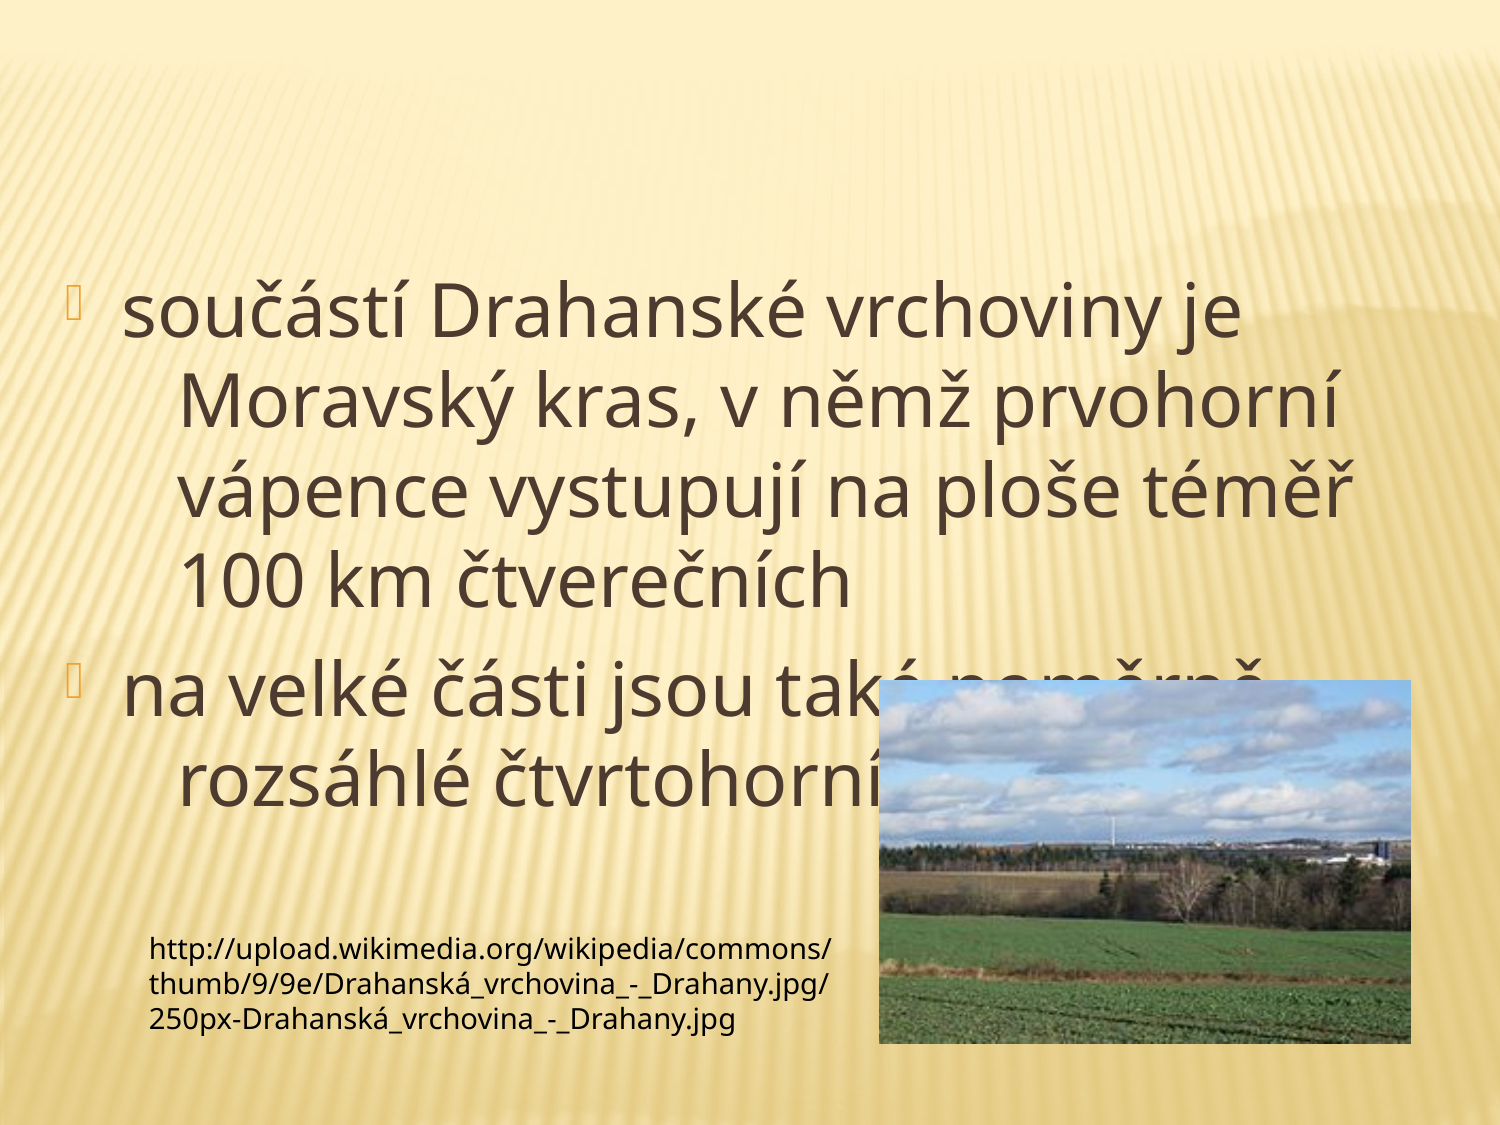

# součástí Drahanské vrchoviny je Moravský kras, v němž prvohorní vápence vystupují na ploše téměř 100 km čtverečních
na velké části jsou také poměrně rozsáhlé čtvrtohorní usazeniny
http://upload.wikimedia.org/wikipedia/commons/thumb/9/9e/Drahanská_vrchovina_-_Drahany.jpg/250px-Drahanská_vrchovina_-_Drahany.jpg